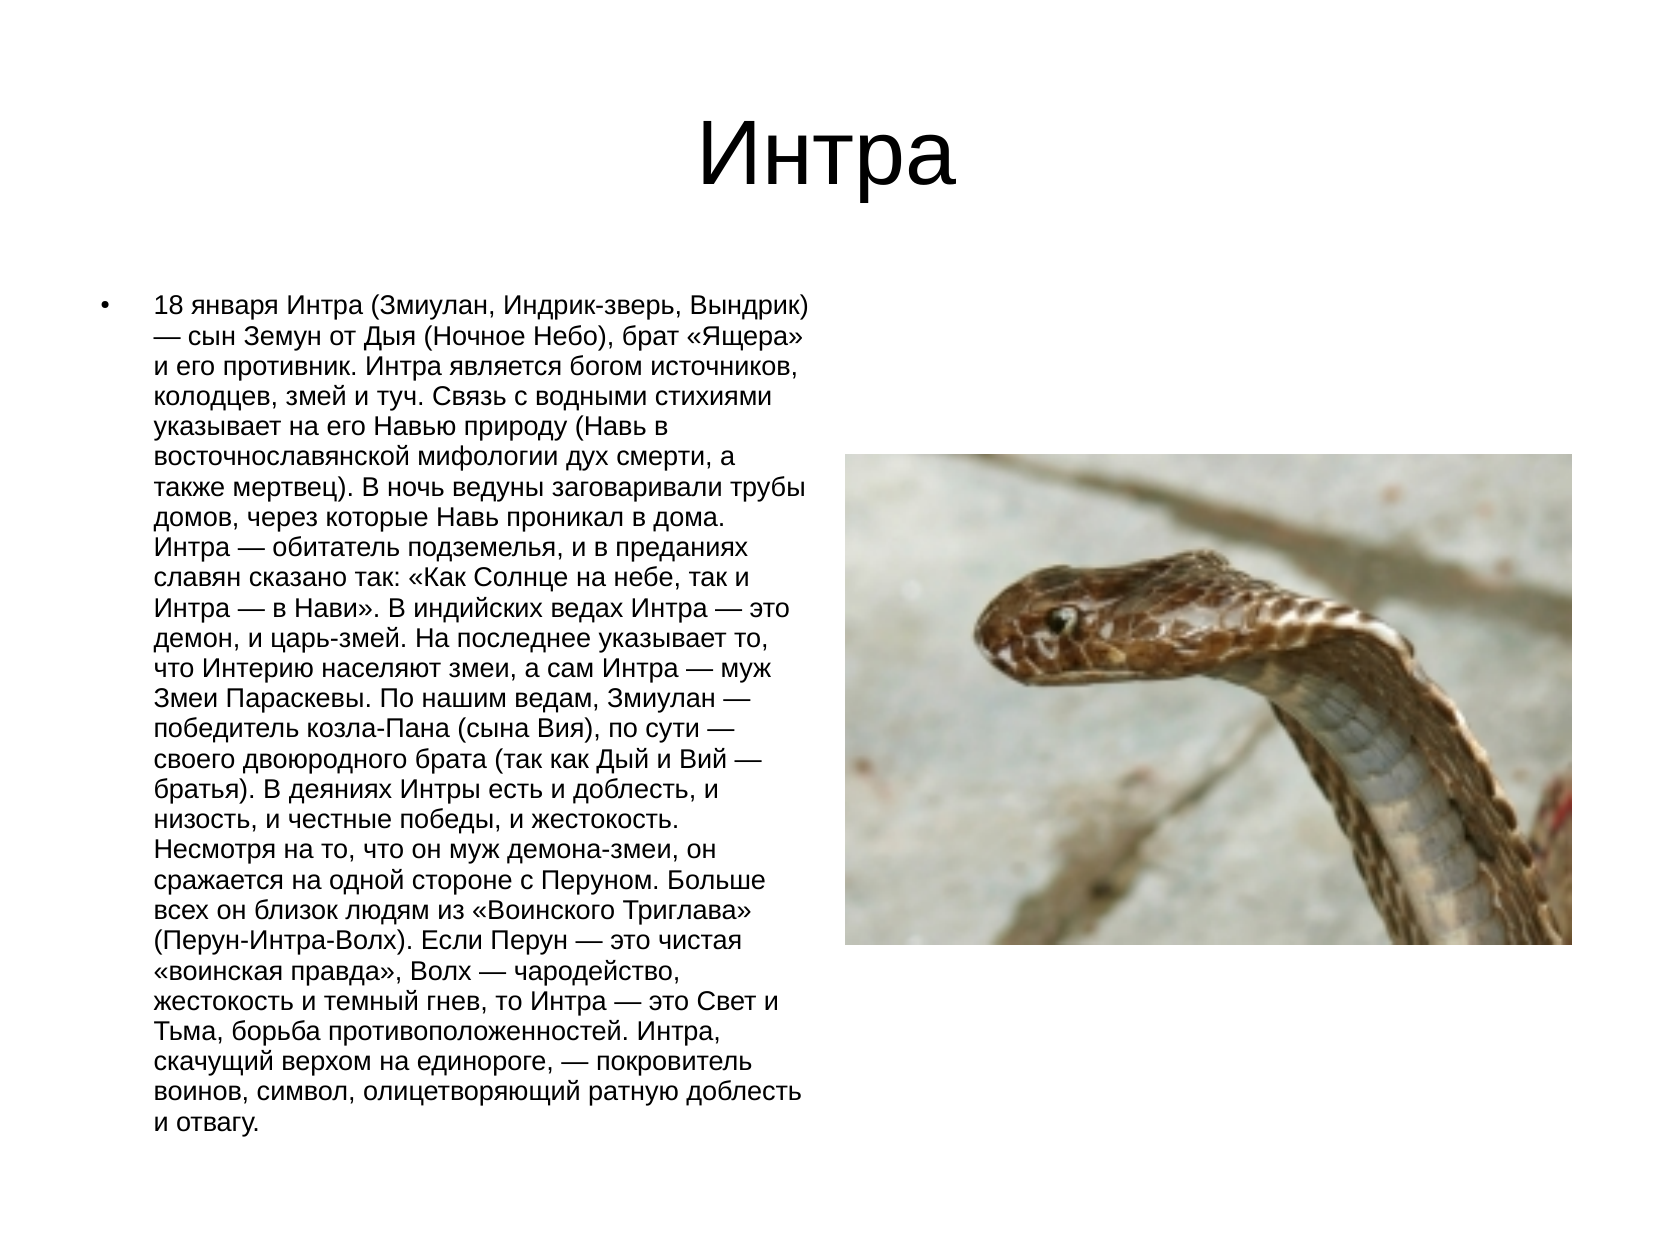

# Интра
18 января Интра (Змиулан, Индрик-зверь, Вындрик) — сын Земун от Дыя (Ночное Небо), брат «Ящера» и его противник. Интра является богом источников, колодцев, змей и туч. Связь с водными стихиями указывает на его Навью природу (Навь в восточнославянской мифологии дух смерти, а также мертвец). В ночь ведуны заговаривали трубы домов, через которые Навь проникал в дома. Интра — обитатель подземелья, и в преданиях славян сказано так: «Как Солнце на небе, так и Интра — в Нави». В индийских ведах Интра — это демон, и царь-змей. На последнее указывает то, что Интерию населяют змеи, а сам Интра — муж Змеи Параскевы. По нашим ведам, Змиулан — победитель козла-Пана (сына Вия), по сути — своего двоюродного брата (так как Дый и Вий — братья). В деяниях Интры есть и доблесть, и низость, и честные победы, и жестокость. Несмотря на то, что он муж демона-змеи, он сражается на одной стороне с Перуном. Больше всех он близок людям из «Воинского Триглава» (Перун-Интра-Волх). Если Перун — это чистая «воинская правда», Волх — чародейство, жестокость и темный гнев, то Интра — это Свет и Тьма, борьба противоположенностей. Интра, скачущий верхом на единороге, — покровитель воинов, символ, олицетворяющий ратную доблесть и отвагу.